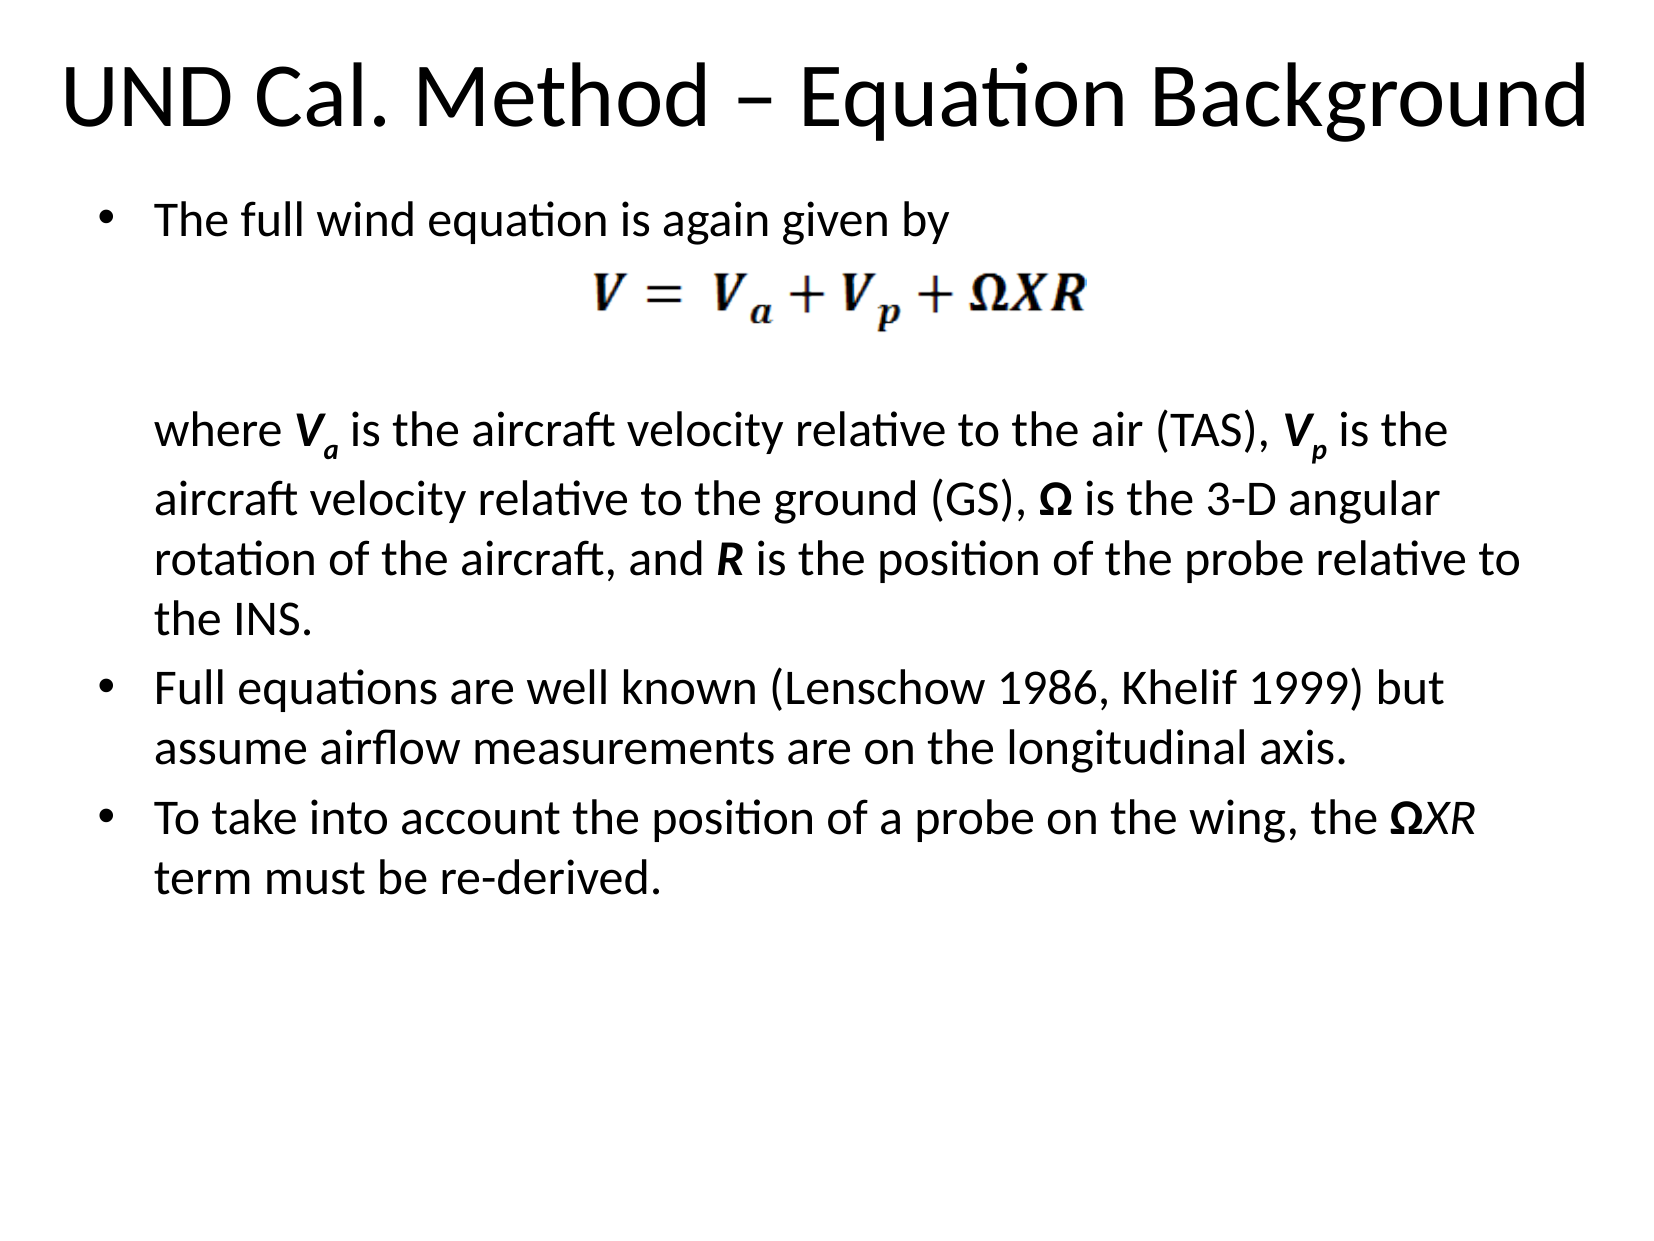

# UND Cal. Method – Equation Background
The full wind equation is again given by
 where Va is the aircraft velocity relative to the air (TAS), Vp is the aircraft velocity relative to the ground (GS), Ω is the 3-D angular rotation of the aircraft, and R is the position of the probe relative to the INS.
Full equations are well known (Lenschow 1986, Khelif 1999) but assume airflow measurements are on the longitudinal axis.
To take into account the position of a probe on the wing, the ΩXR term must be re-derived.